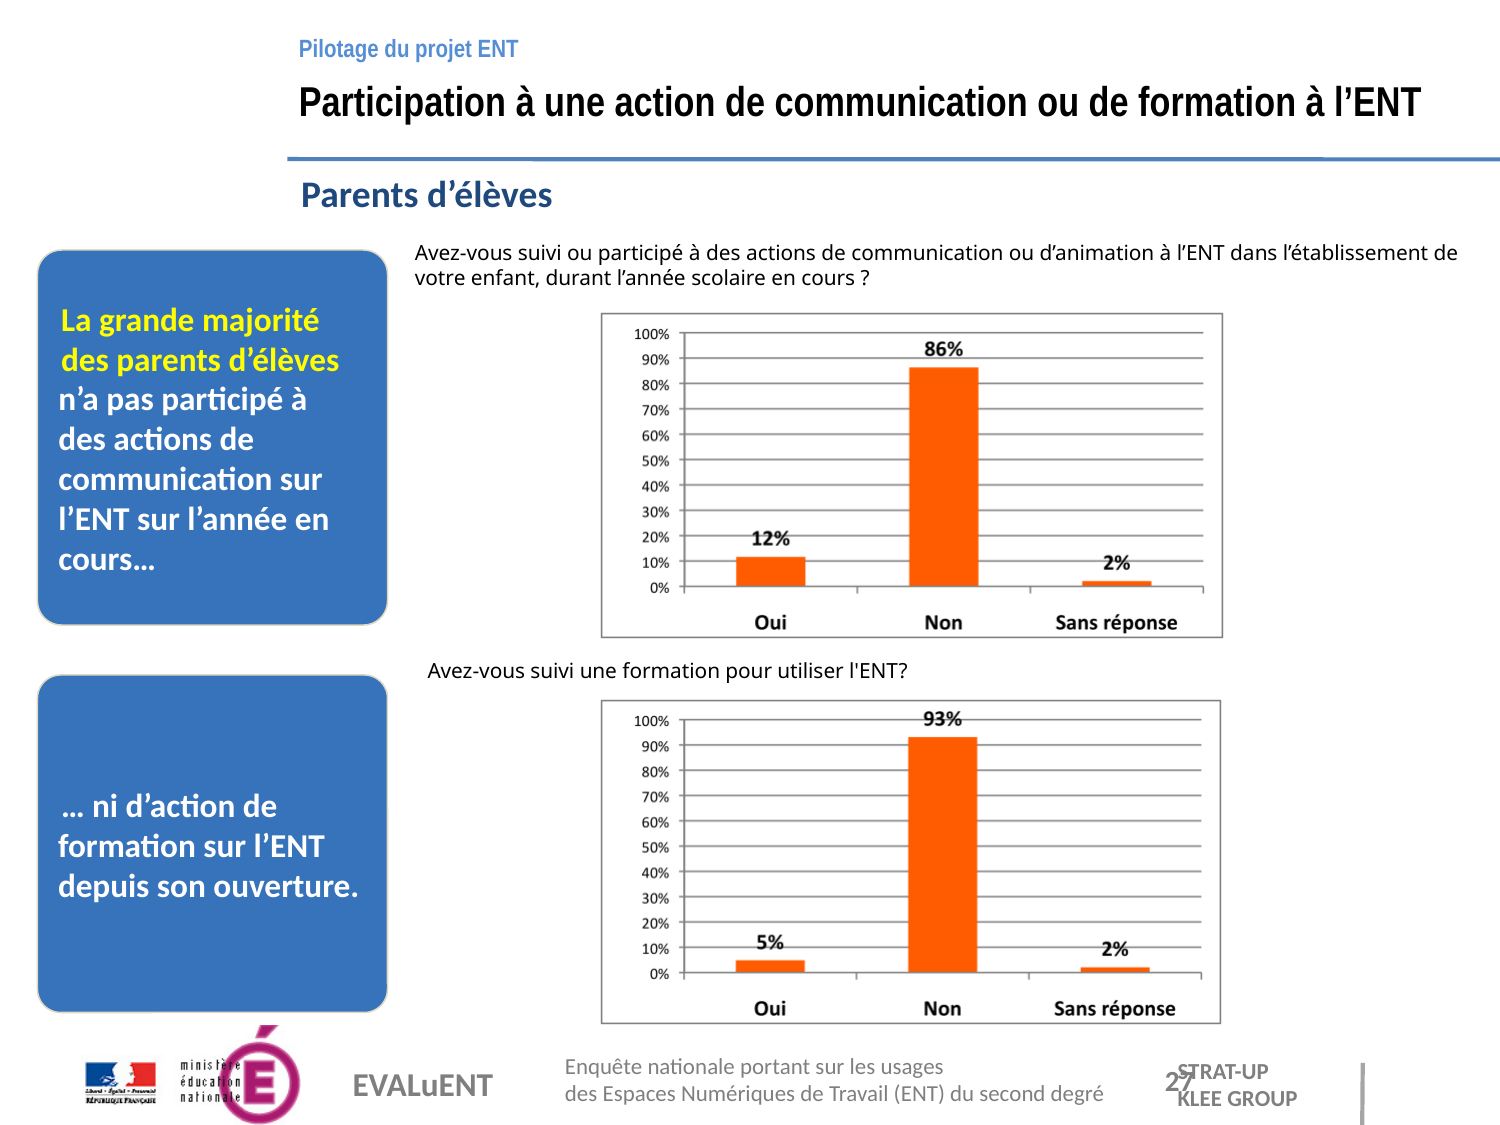

Pilotage du projet ENT
Participation à une action de communication ou de formation à l’ENT
Parents d’élèves
Avez-vous suivi ou participé à des actions de communication ou d’animation à l’ENT dans l’établissement de votre enfant, durant l’année scolaire en cours ?
La grande majorité
des parents d’élèves
n’a pas participé à
des actions de communication sur l’ENT sur l’année en cours…
Avez-vous suivi une formation pour utiliser l'ENT?
… ni d’action de formation sur l’ENT depuis son ouverture.